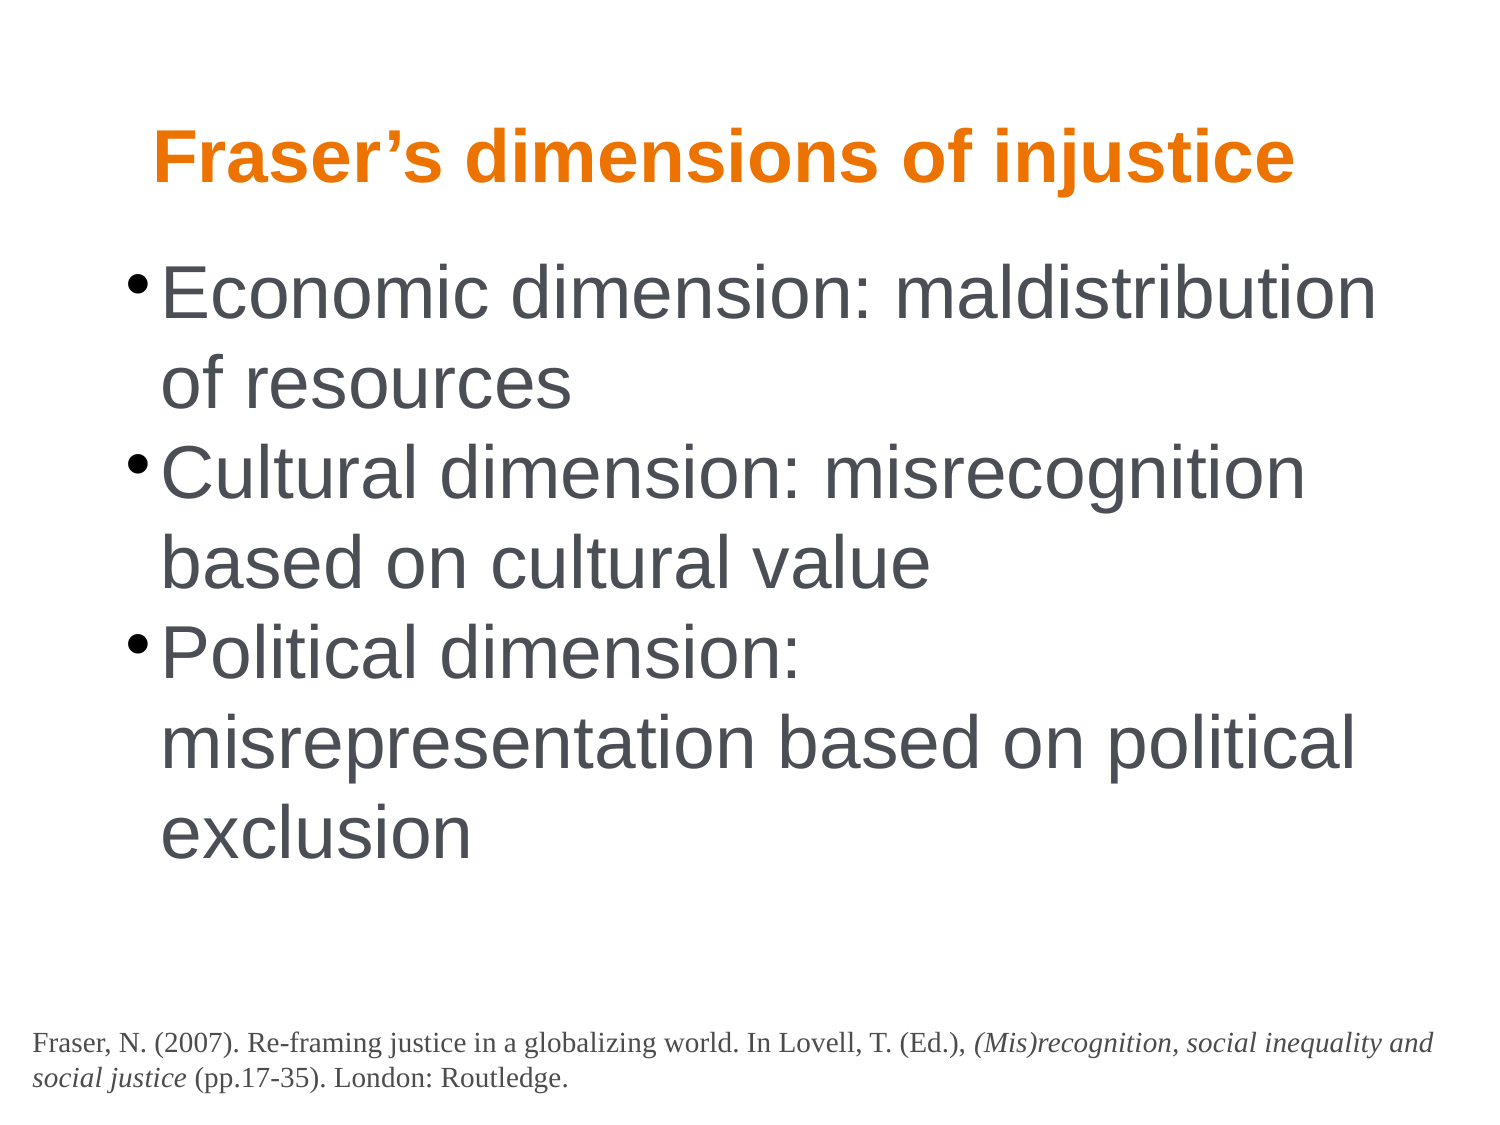

Fraser’s dimensions of injustice
Economic dimension: maldistribution of resources
Cultural dimension: misrecognition based on cultural value
Political dimension: misrepresentation based on political exclusion
Fraser, N. (2007). Re-framing justice in a globalizing world. In Lovell, T. (Ed.), (Mis)recognition, social inequality and social justice (pp.17-35). London: Routledge.